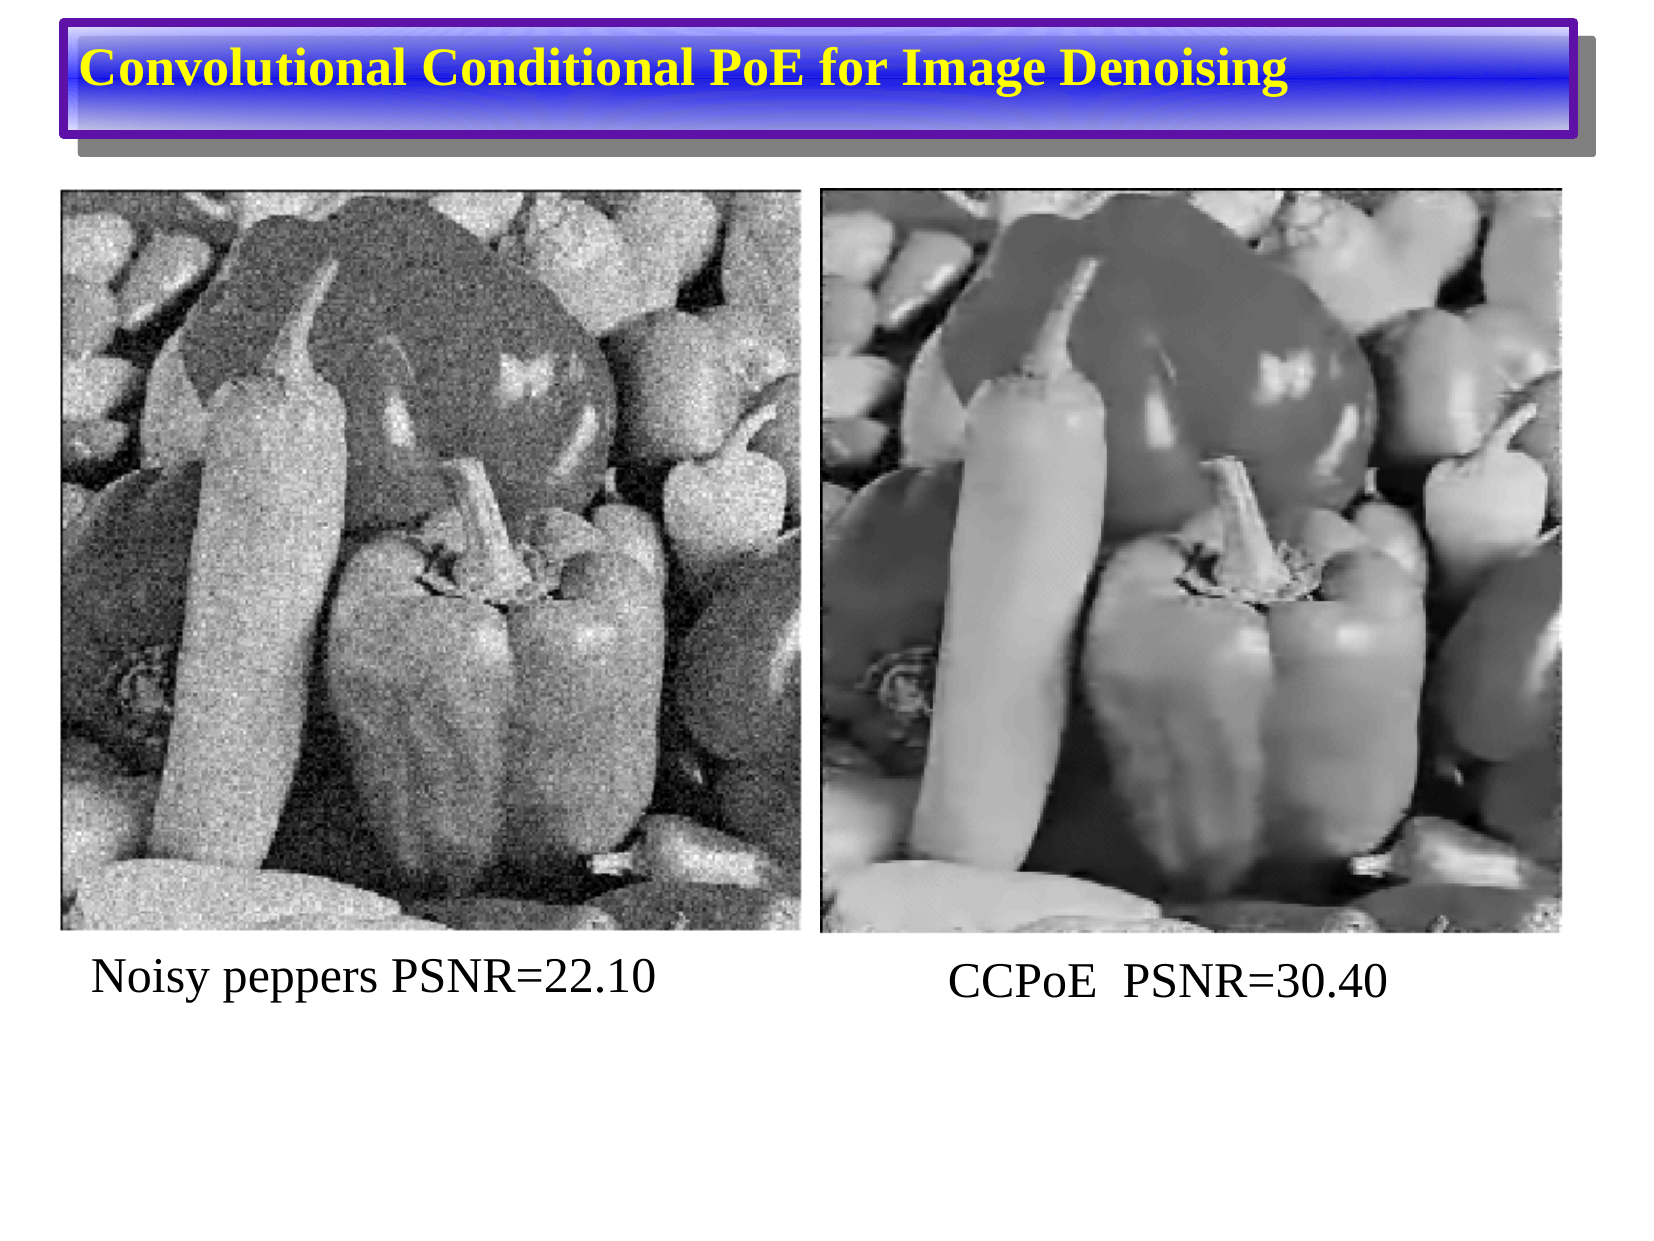

Convolutional Conditional PoE for Image Denoising
Noisy peppers PSNR=22.10
CCPoE PSNR=30.40